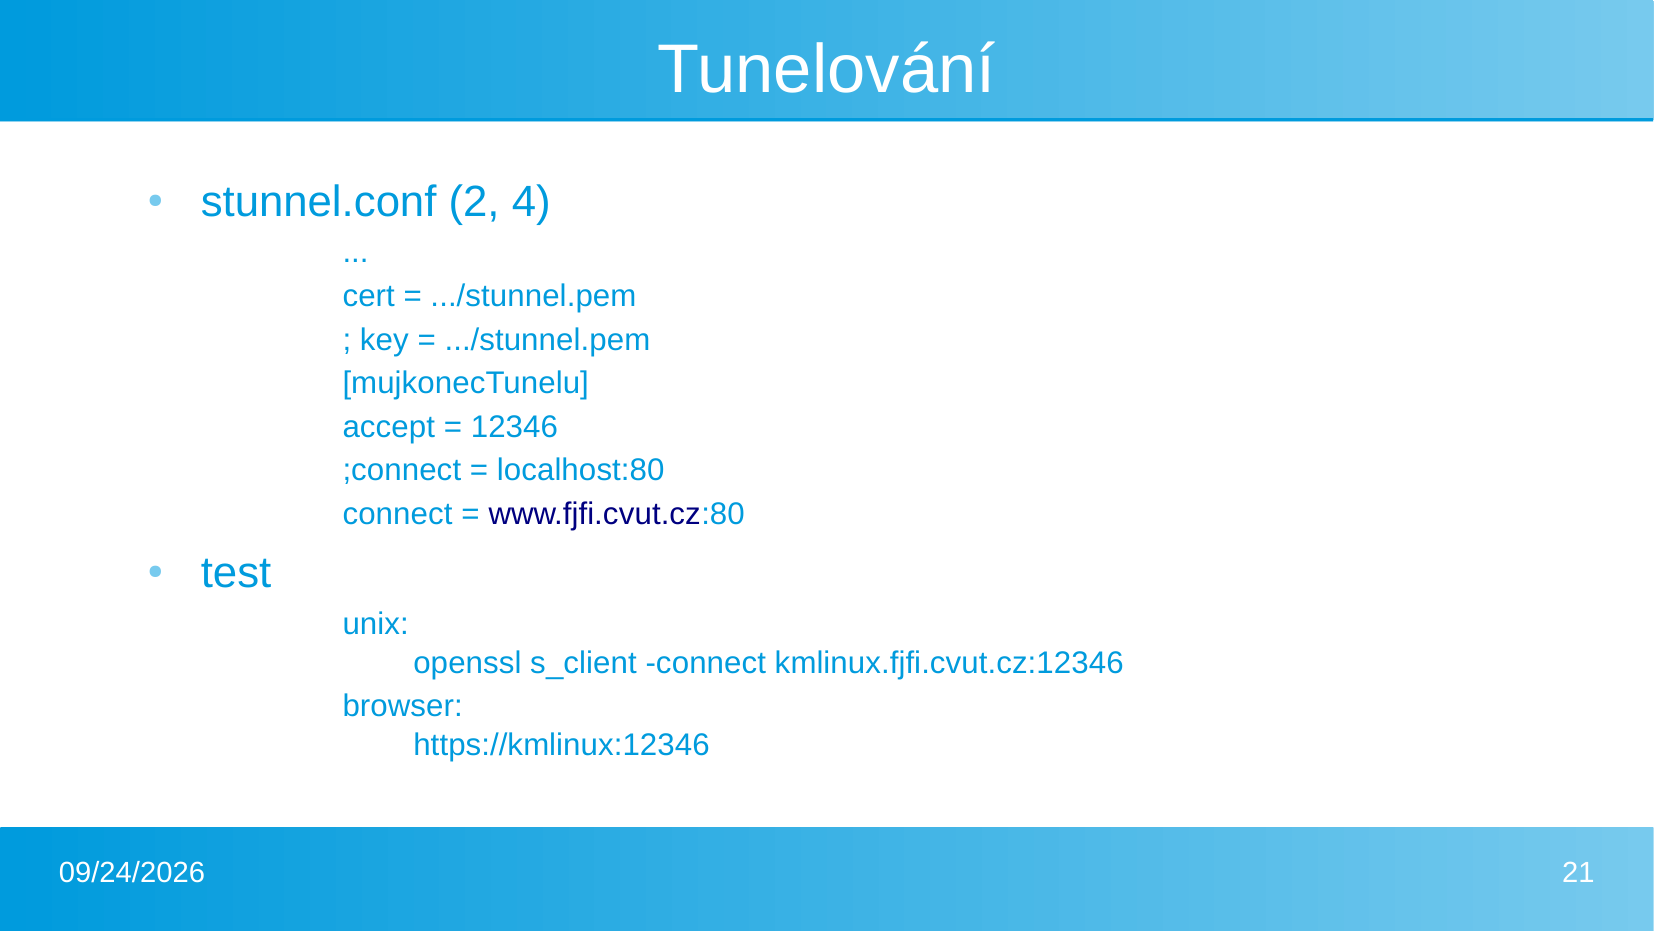

# Tunelování
stunnel.conf (2, 4)
...
cert = .../stunnel.pem
; key = .../stunnel.pem
[mujkonecTunelu]
accept = 12346
;connect = localhost:80
connect = www.fjfi.cvut.cz:80
test
unix:
openssl s_client -connect kmlinux.fjfi.cvut.cz:12346
browser:
https://kmlinux:12346
21